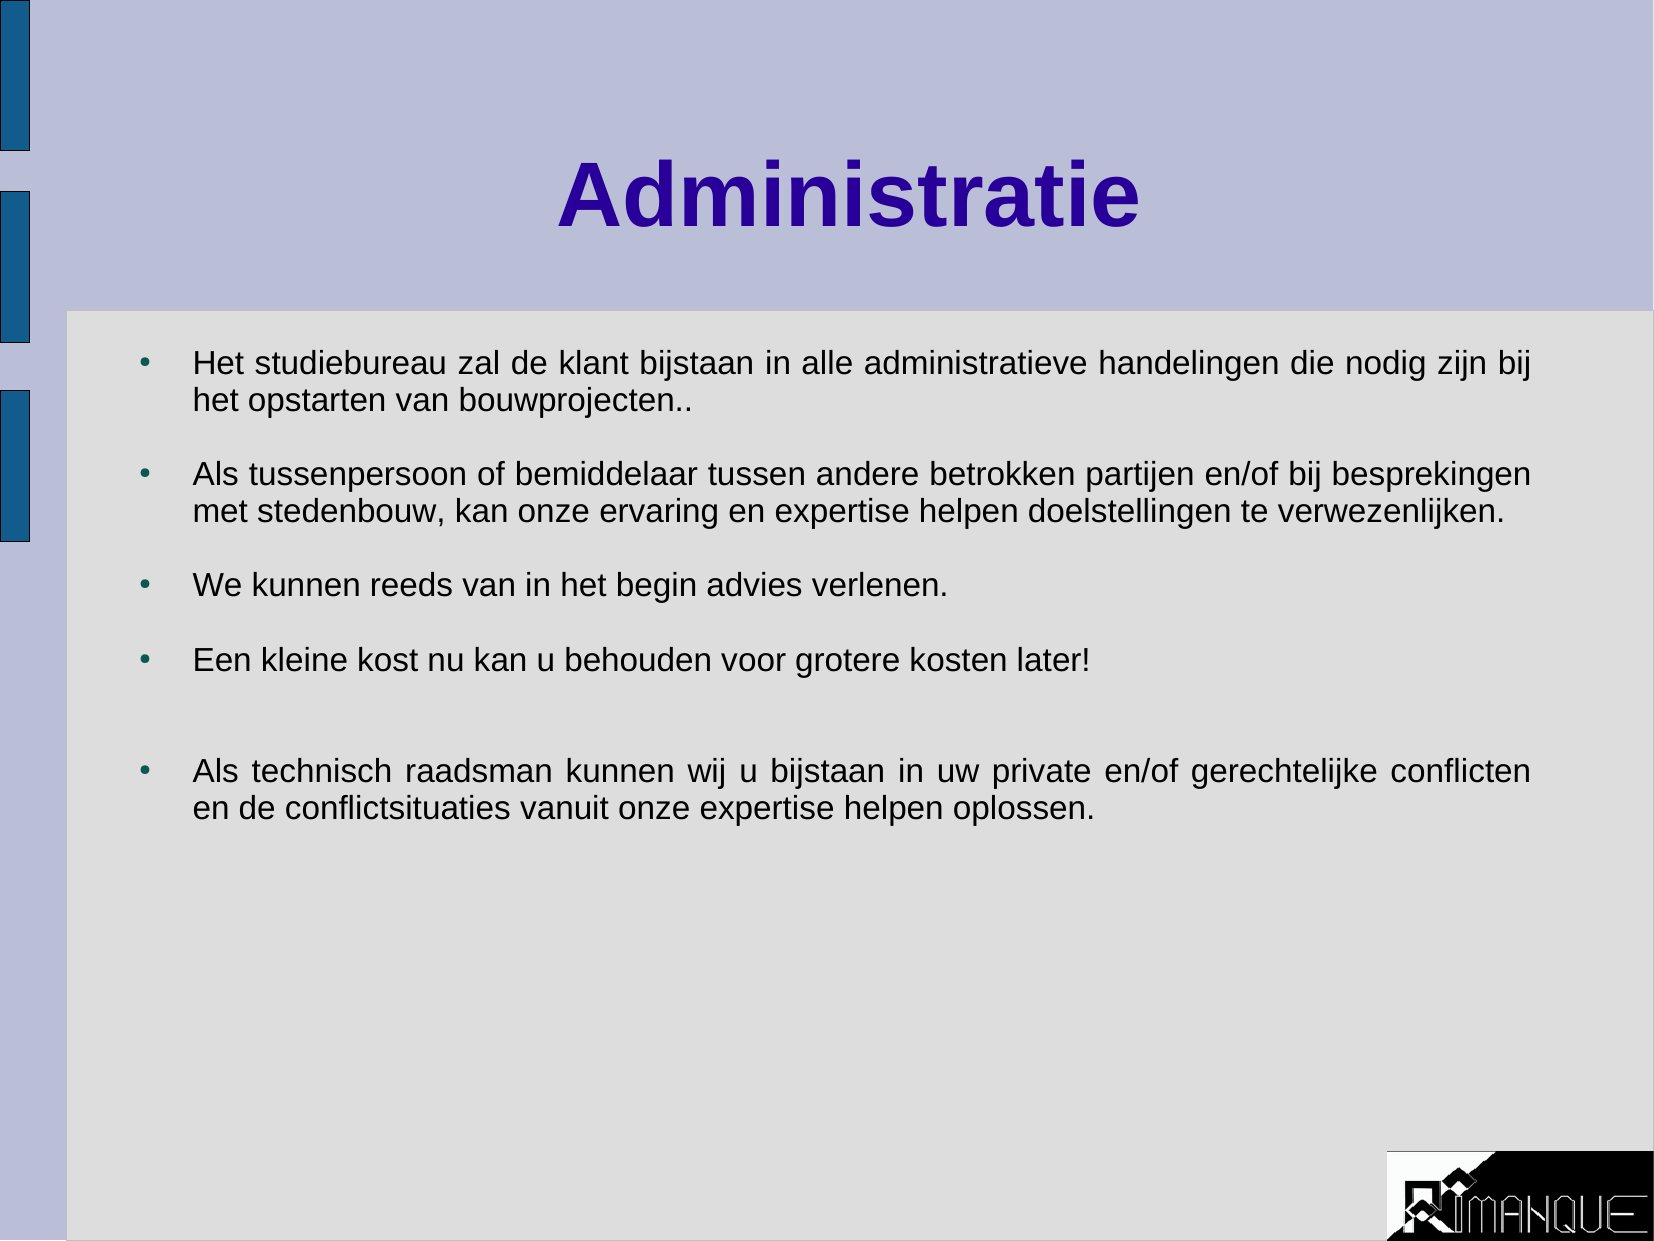

# Administratie
Het studiebureau zal de klant bijstaan in alle administratieve handelingen die nodig zijn bij het opstarten van bouwprojecten..
Als tussenpersoon of bemiddelaar tussen andere betrokken partijen en/of bij besprekingen met stedenbouw, kan onze ervaring en expertise helpen doelstellingen te verwezenlijken.
We kunnen reeds van in het begin advies verlenen.
Een kleine kost nu kan u behouden voor grotere kosten later!
Als technisch raadsman kunnen wij u bijstaan in uw private en/of gerechtelijke conflicten en de conflictsituaties vanuit onze expertise helpen oplossen.